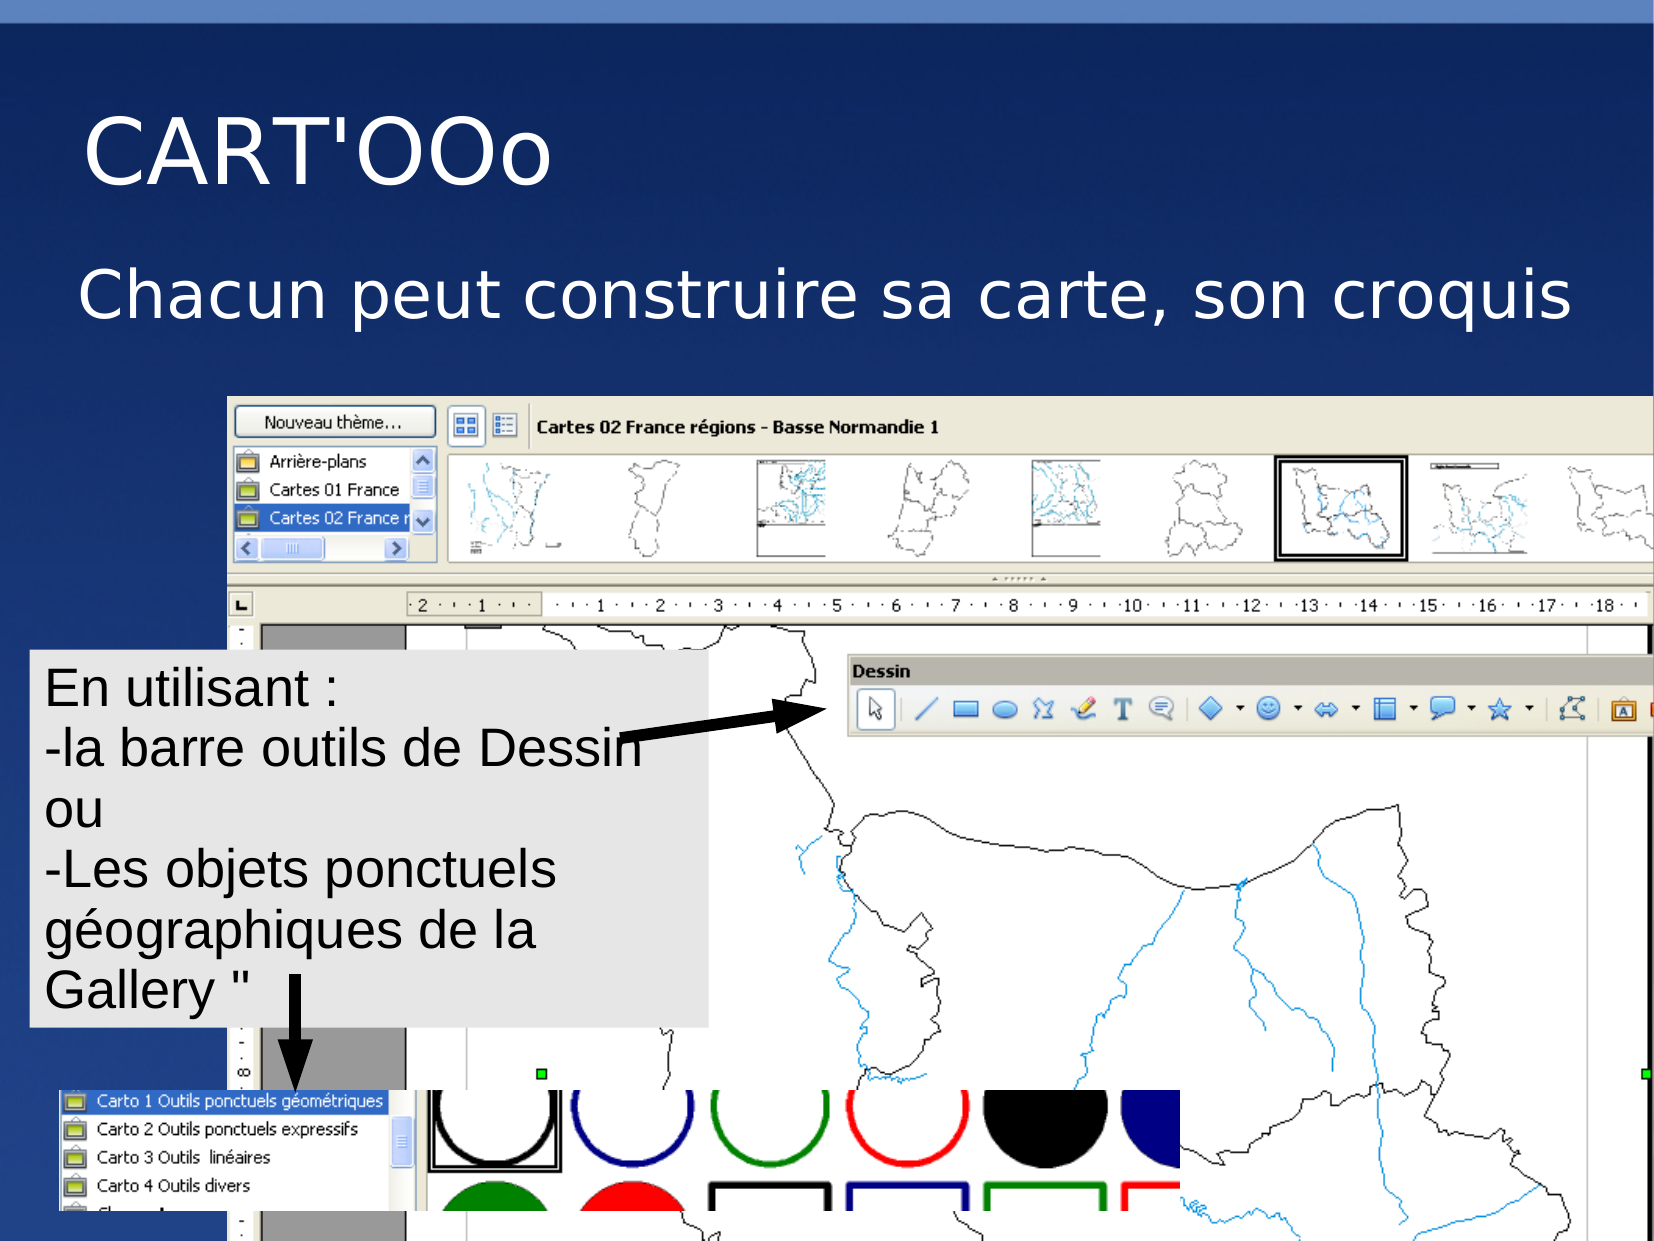

# CART'OOo
Chacun peut construire sa carte, son croquis
En utilisant :
-la barre outils de Dessin
ou
-Les objets ponctuels géographiques de la Gallery "